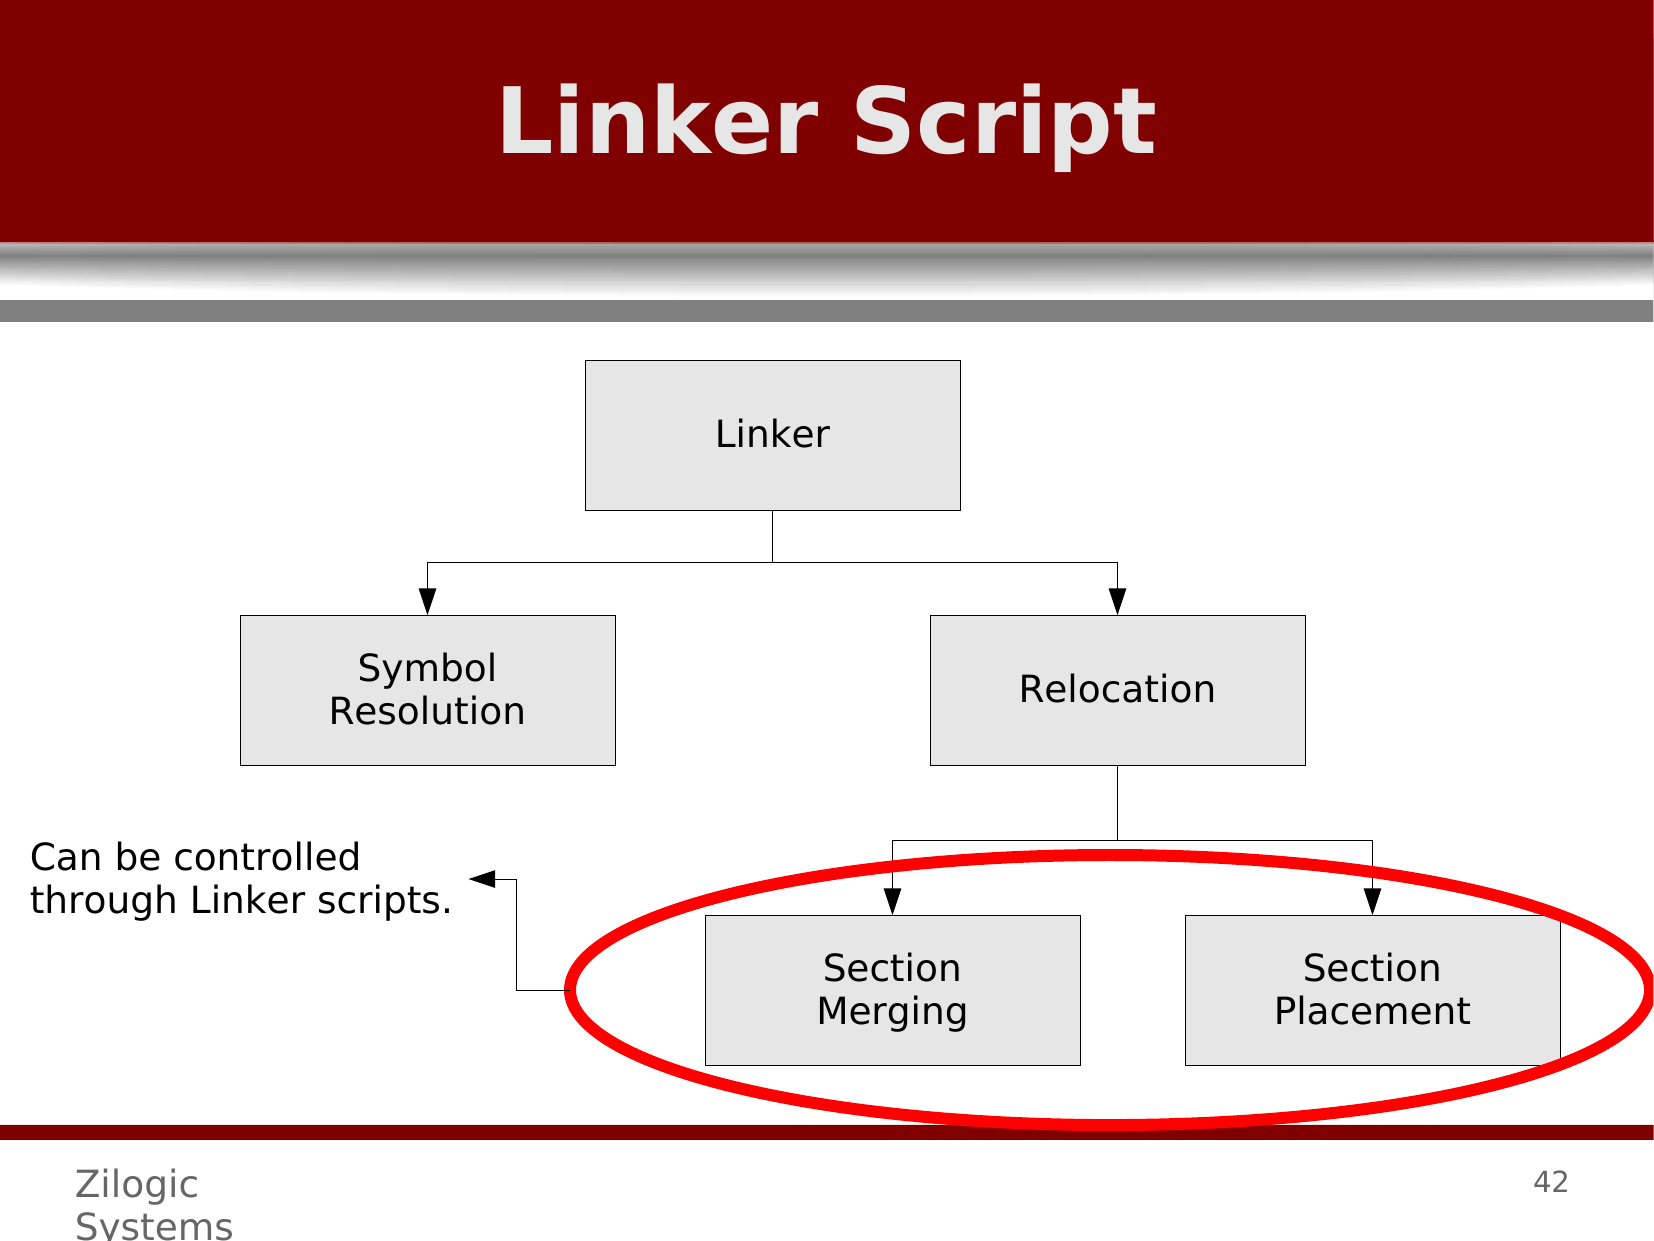

# Linker Script
Linker
Symbol
Resolution
Relocation
Can be controlled
through Linker scripts.
Section
Merging
Section
Placement
42